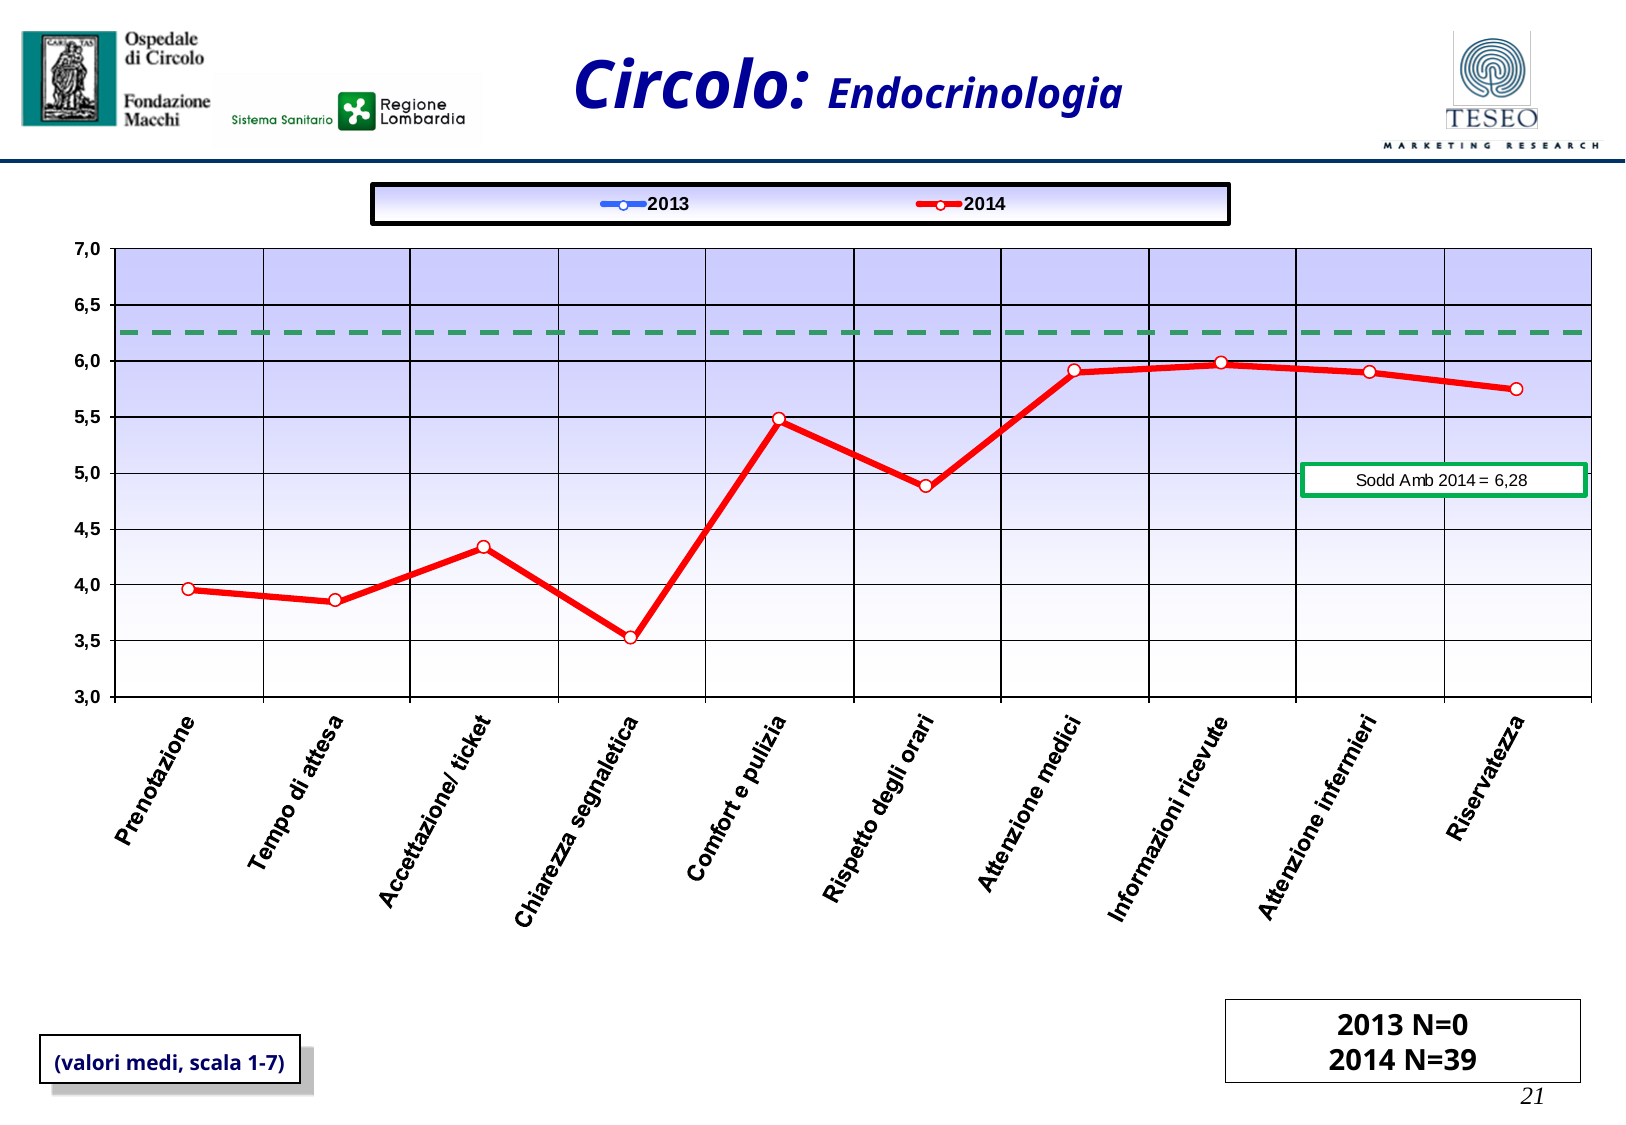

Circolo: Endocrinologia
2013 N=0
2014 N=39
(valori medi, scala 1-7)